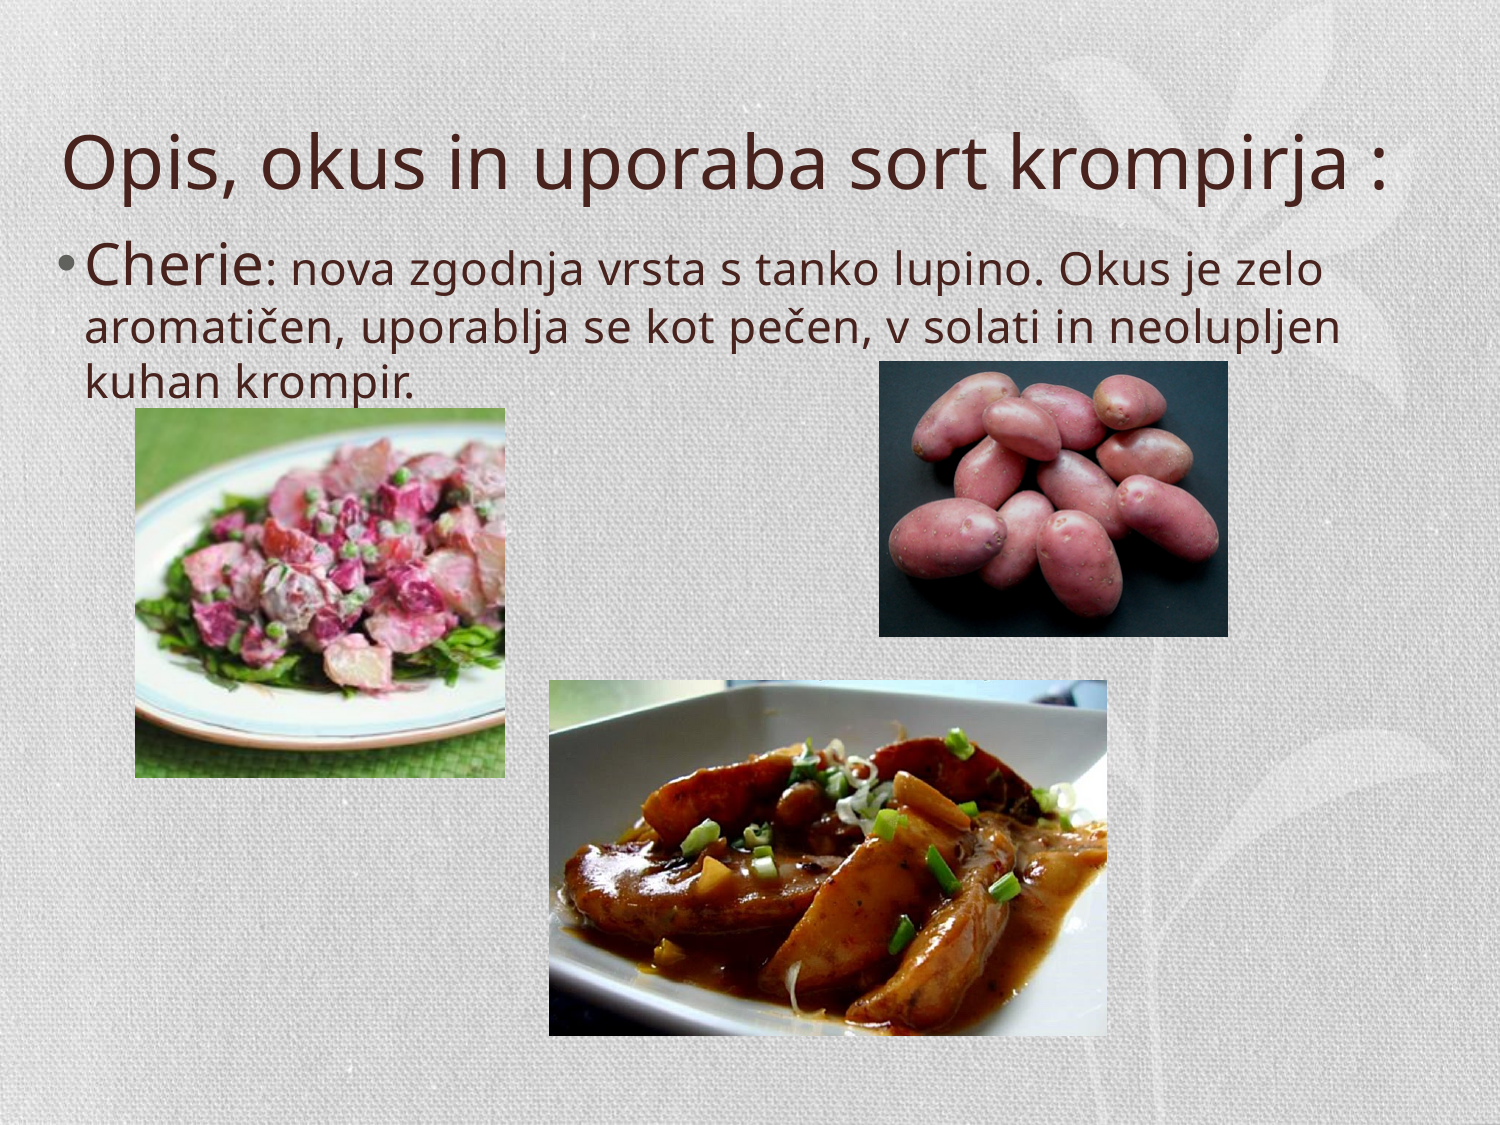

# Opis, okus in uporaba sort krompirja :
Cherie: nova zgodnja vrsta s tanko lupino. Okus je zelo aromatičen, uporablja se kot pečen, v solati in neolupljen kuhan krompir.